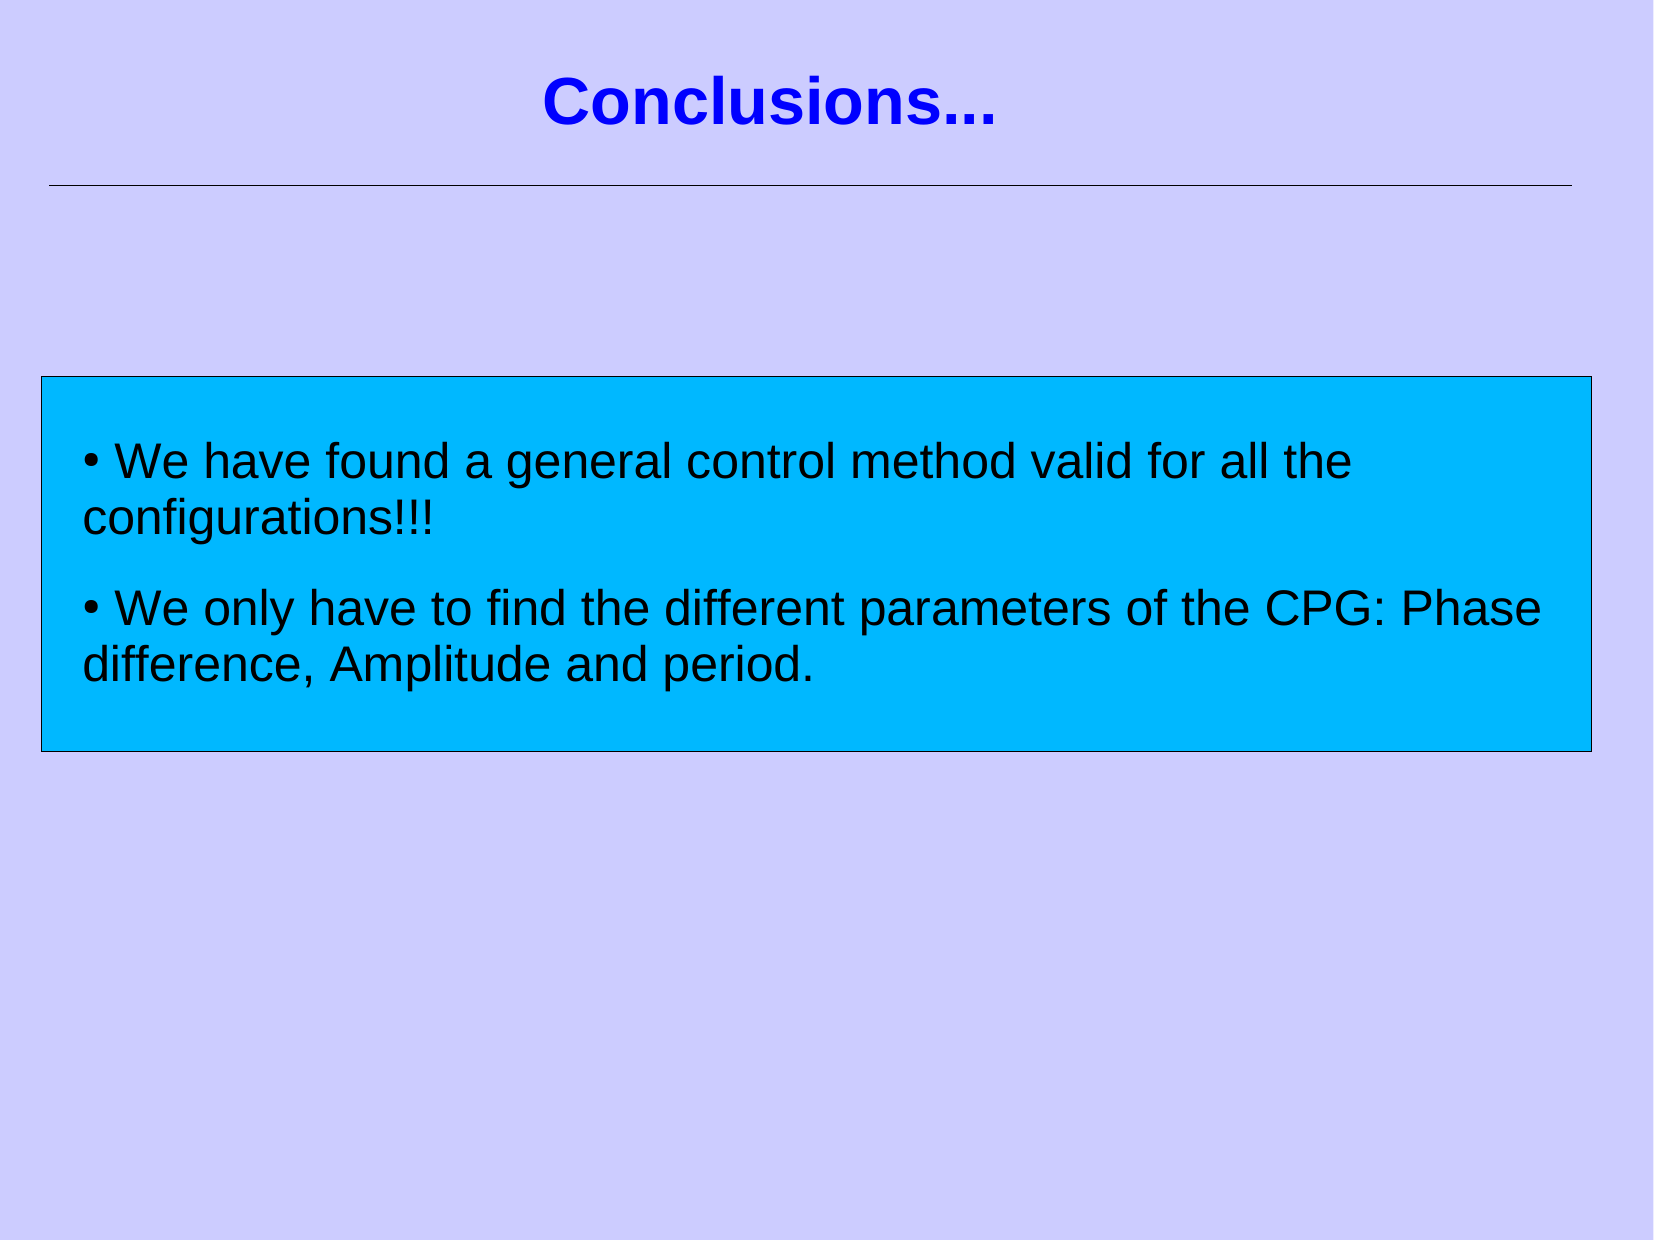

# Conclusions...
 We have found a general control method valid for all the configurations!!!
 We only have to find the different parameters of the CPG: Phase difference, Amplitude and period.